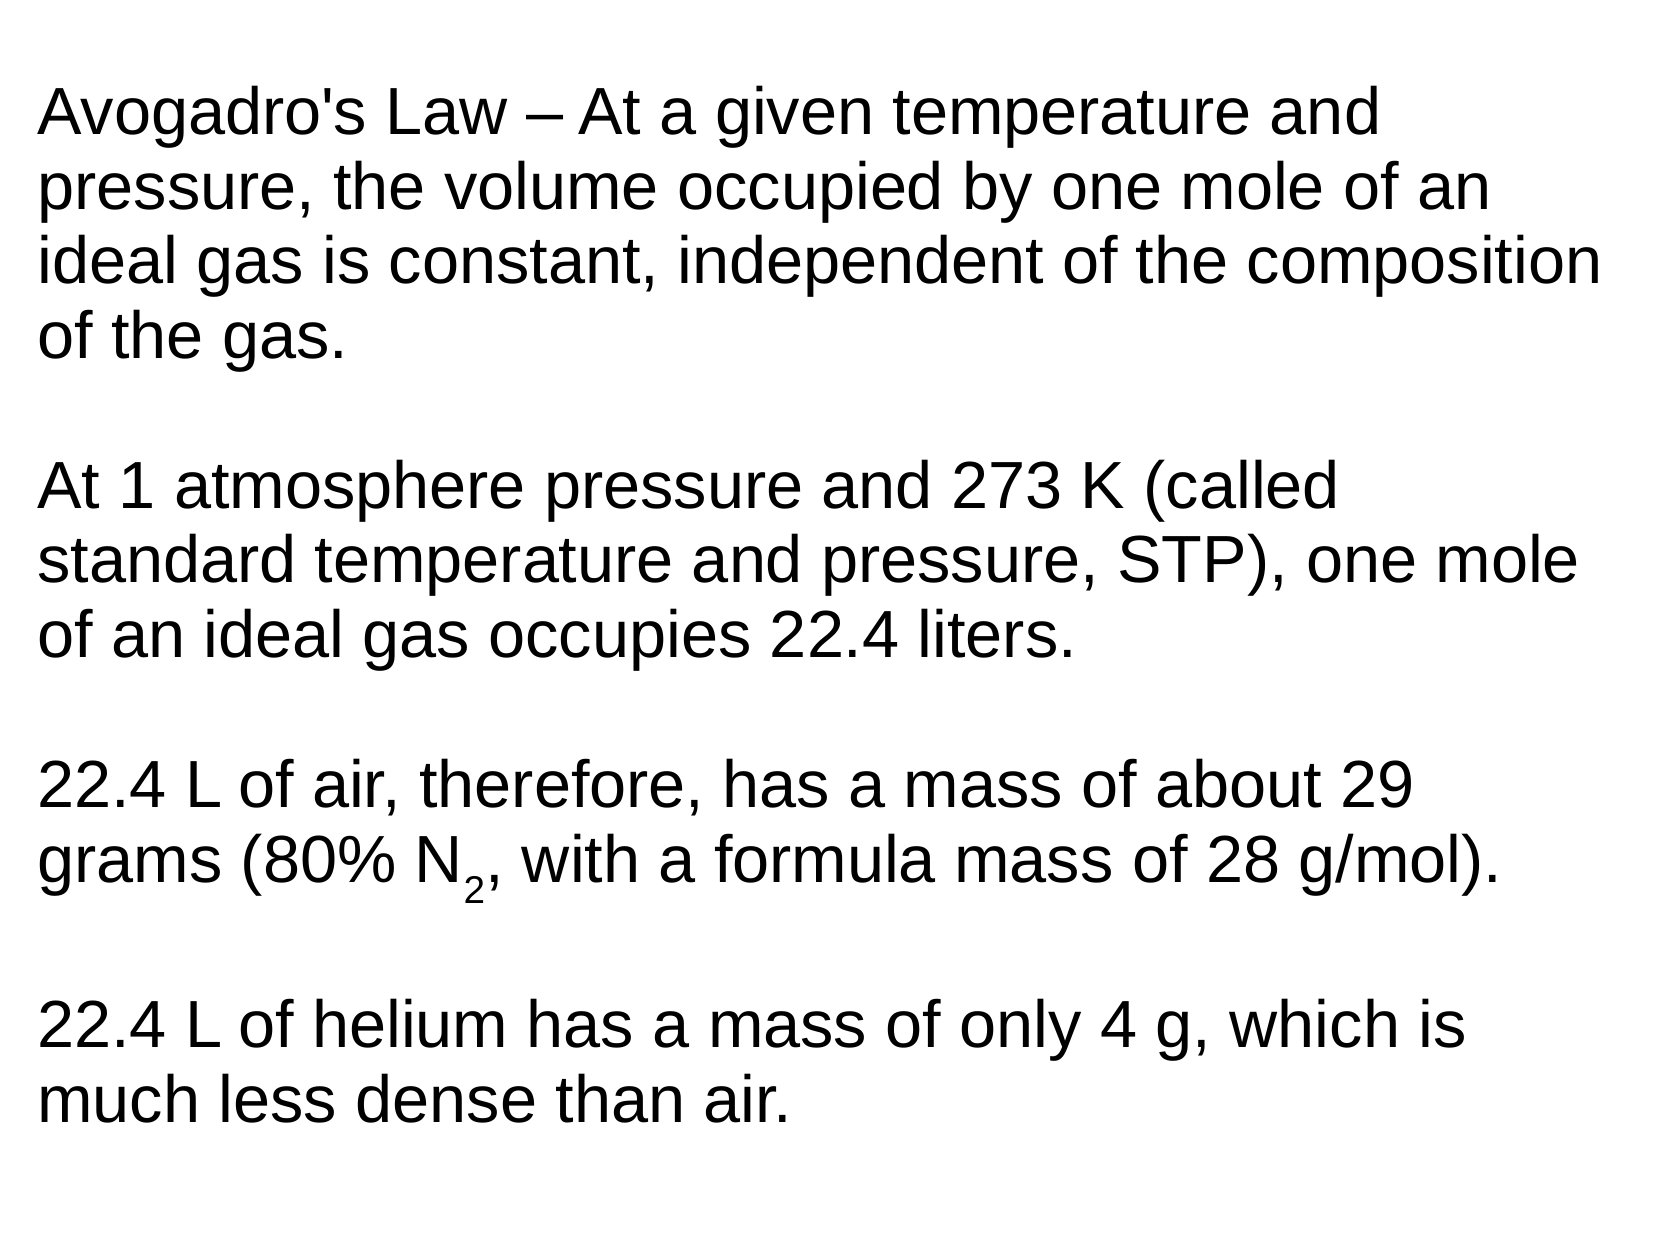

# Avogadro's Law – At a given temperature and pressure, the volume occupied by one mole of an ideal gas is constant, independent of the composition of the gas.
At 1 atmosphere pressure and 273 K (called standard temperature and pressure, STP), one mole of an ideal gas occupies 22.4 liters.
22.4 L of air, therefore, has a mass of about 29 grams (80% N2, with a formula mass of 28 g/mol).
22.4 L of helium has a mass of only 4 g, which is much less dense than air.